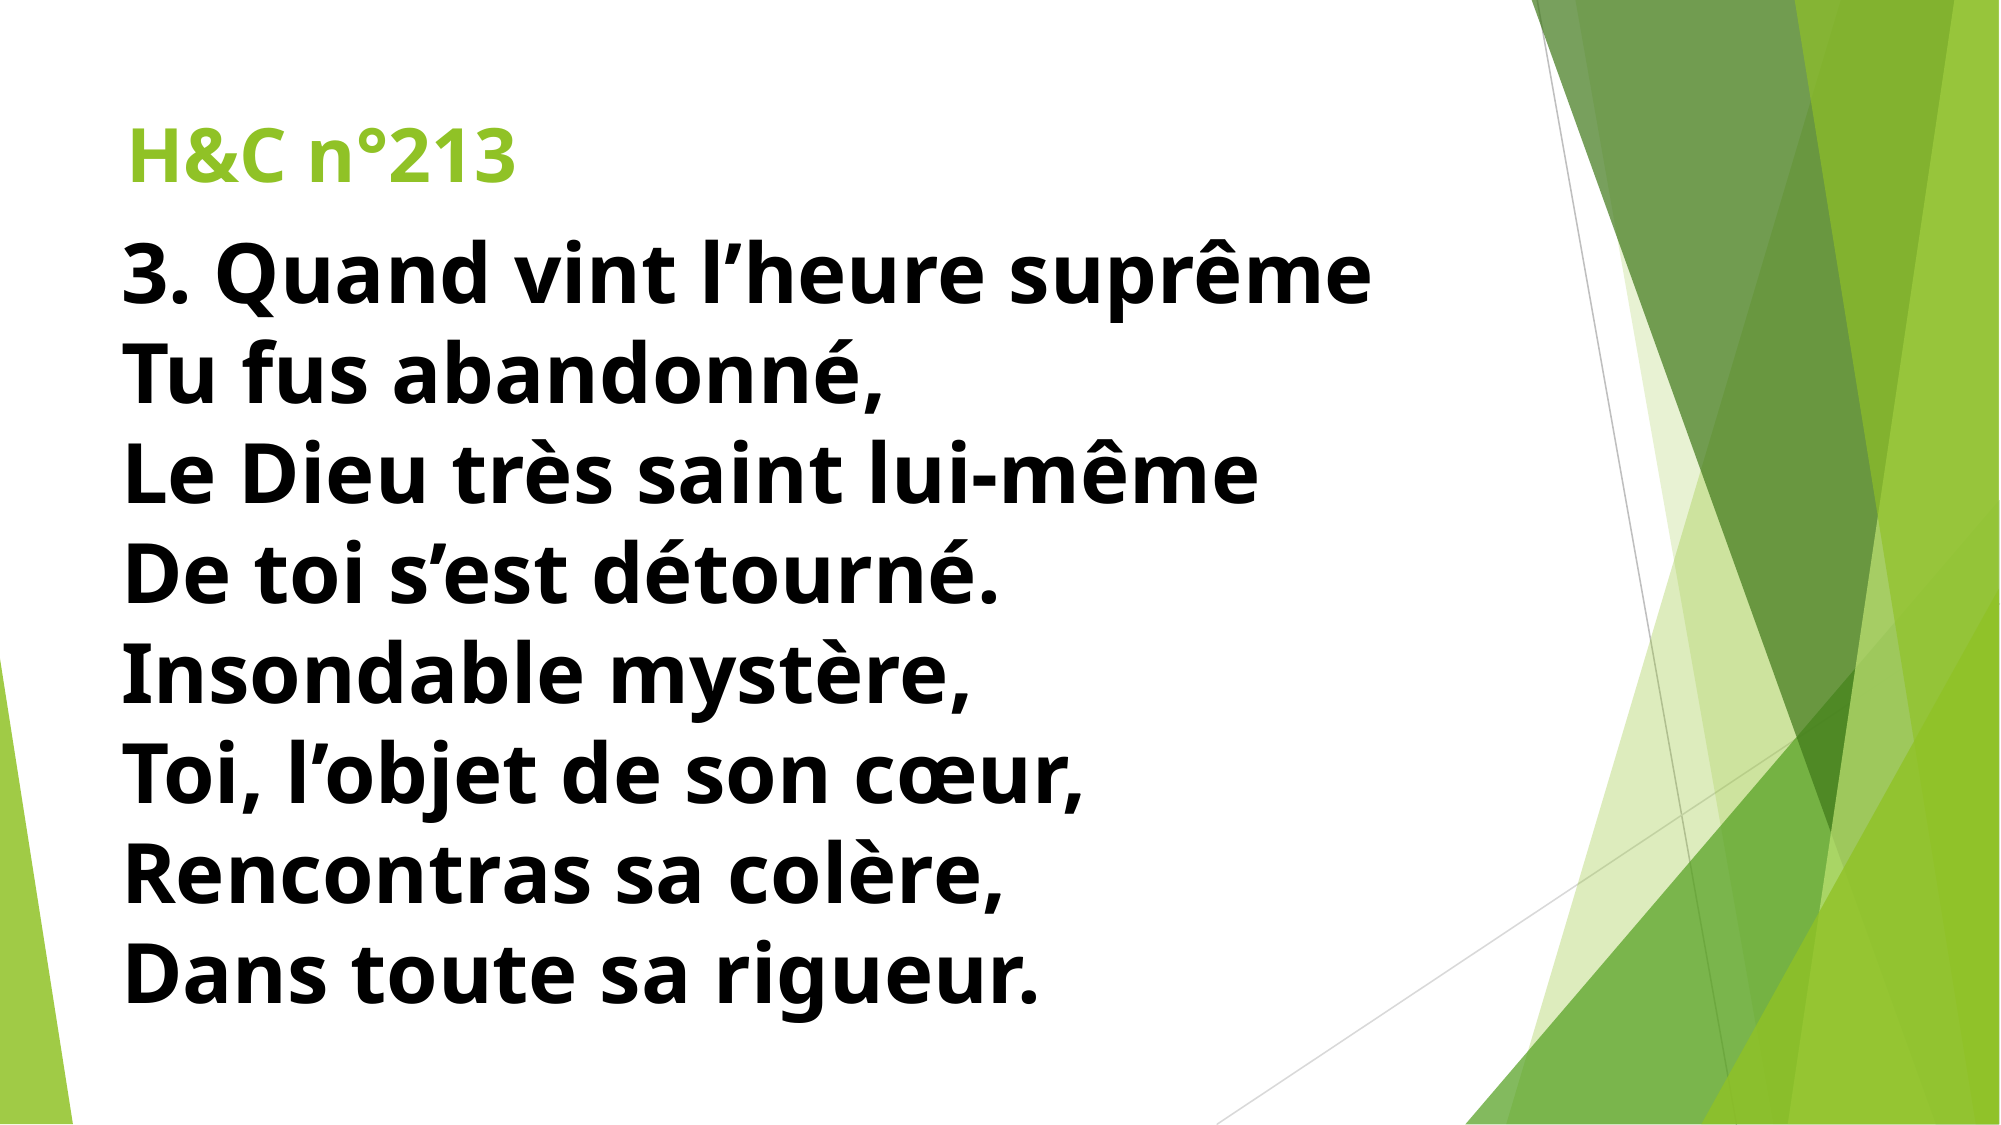

H&C n°213
3. Quand vint l’heure suprême
Tu fus abandonné,
Le Dieu très saint lui-même
De toi s’est détourné.
Insondable mystère,
Toi, l’objet de son cœur,
Rencontras sa colère,
Dans toute sa rigueur.